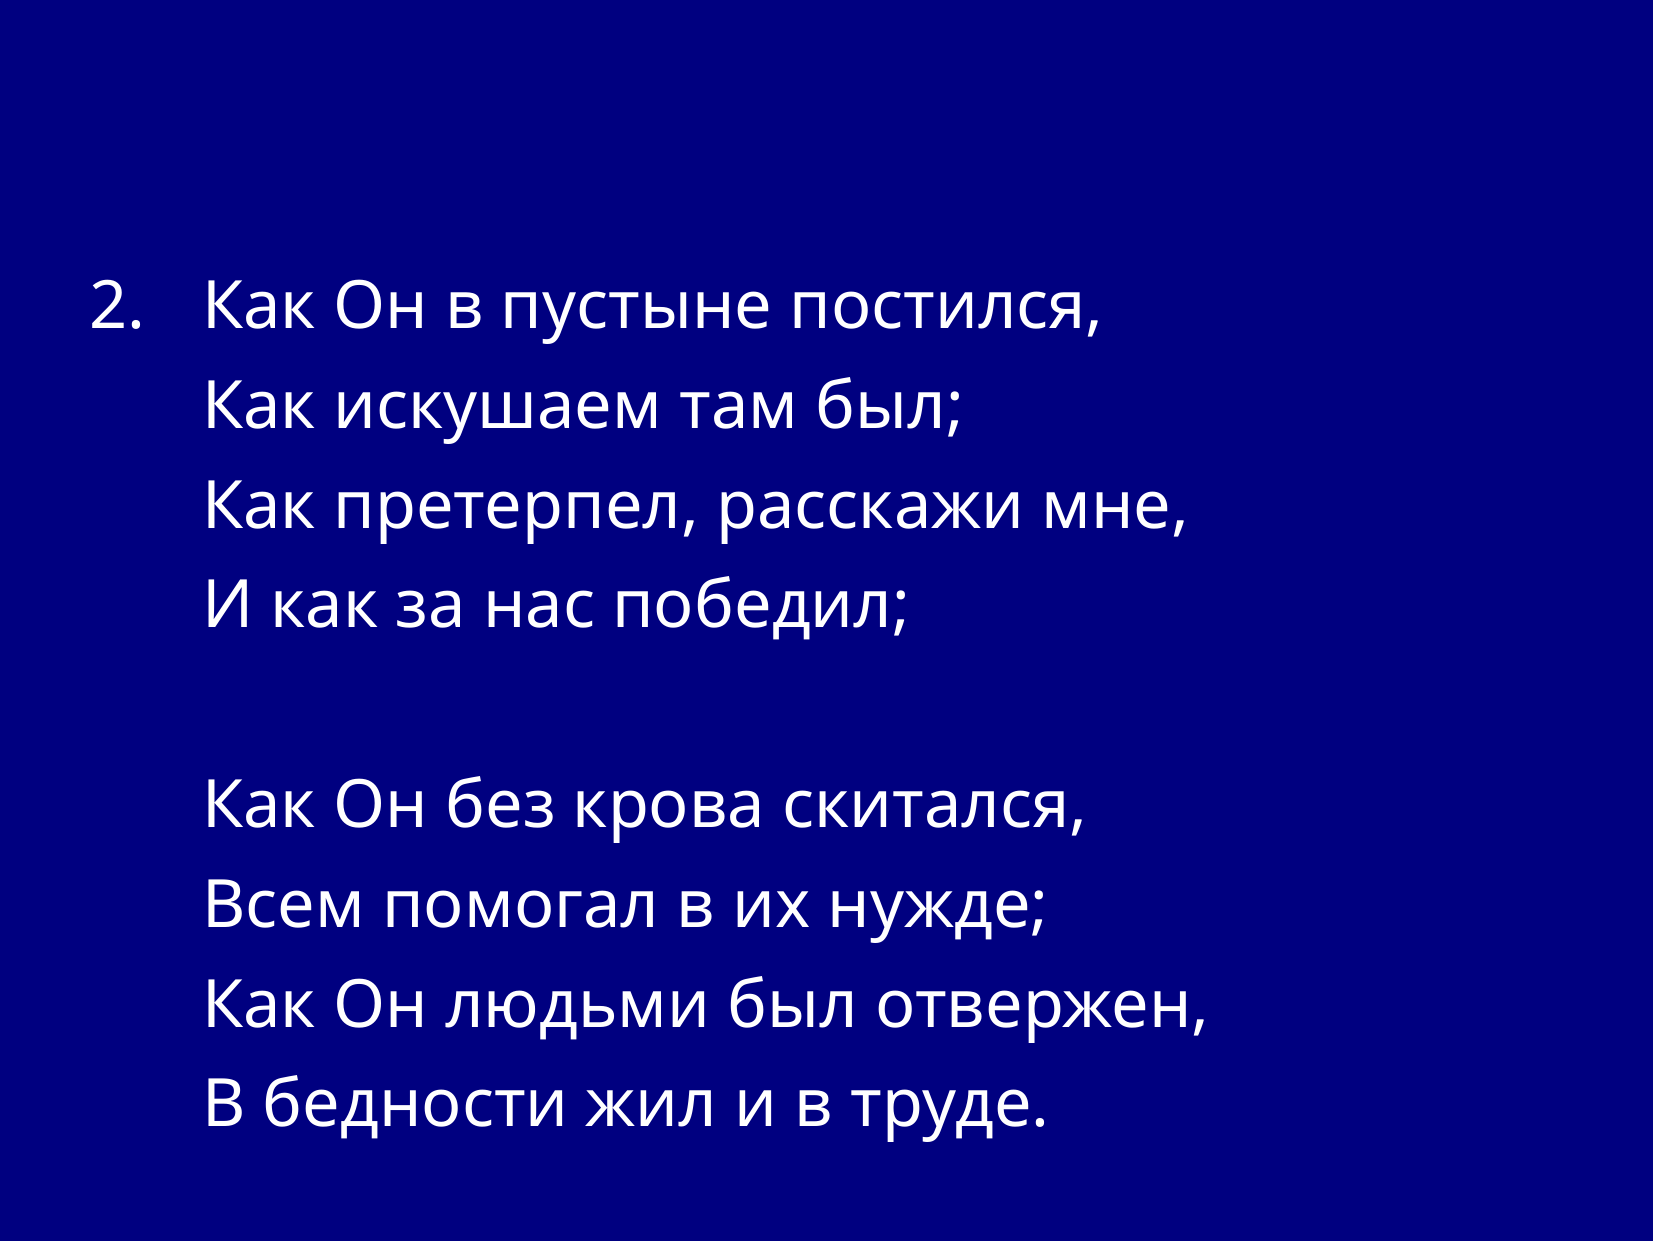

2.	Как Он в пустыне постился,
	Как искушаем там был;
	Как претерпел, расскажи мне,
	И как за нас победил;
	Как Он без крова скитался,
	Всем помогал в их нужде;
	Как Он людьми был отвержен,
	В бедности жил и в труде.